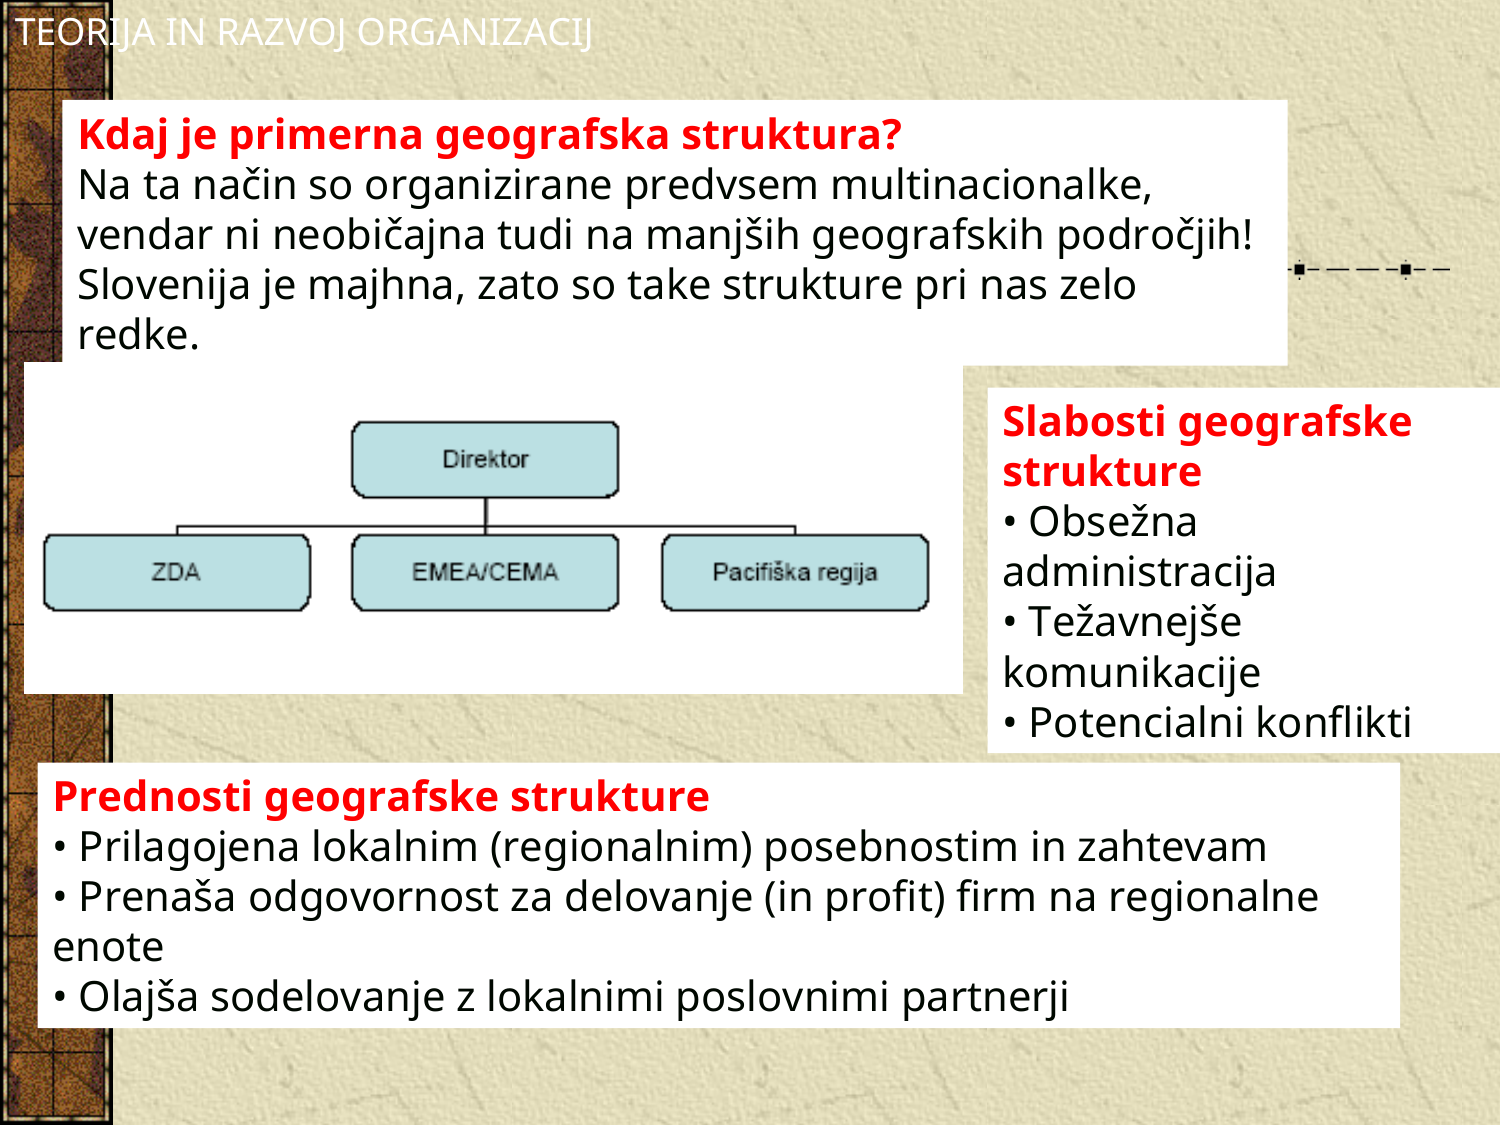

TEORIJA IN RAZVOJ ORGANIZACIJ
Kdaj je primerna geografska struktura?
Na ta način so organizirane predvsem multinacionalke, vendar ni neobičajna tudi na manjših geografskih področjih!
Slovenija je majhna, zato so take strukture pri nas zelo redke.
Slabosti geografske strukture
• Obsežna administracija
• Težavnejše komunikacije
• Potencialni konflikti
Prednosti geografske strukture
• Prilagojena lokalnim (regionalnim) posebnostim in zahtevam
• Prenaša odgovornost za delovanje (in profit) firm na regionalne enote
• Olajša sodelovanje z lokalnimi poslovnimi partnerji